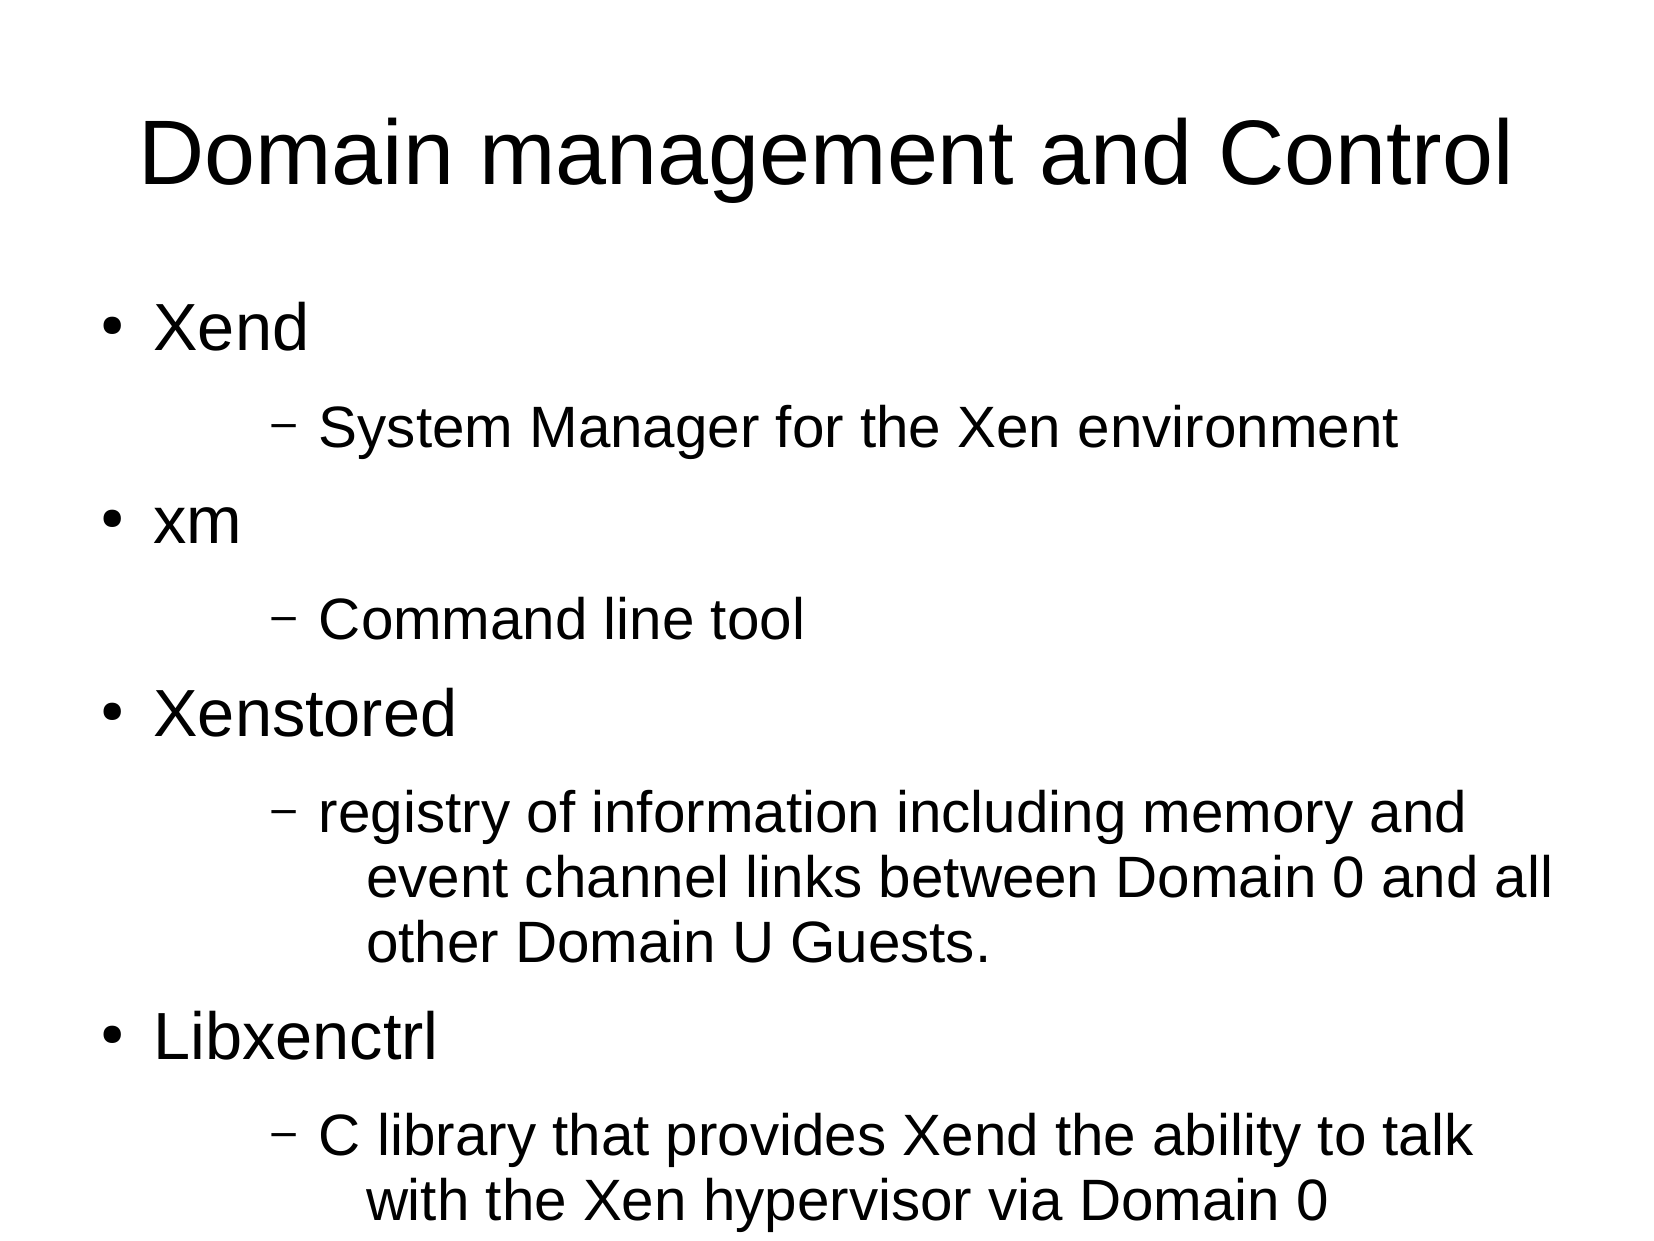

# Domain management and Control
Xend
System Manager for the Xen environment
xm
Command line tool
Xenstored
registry of information including memory and event channel links between Domain 0 and all other Domain U Guests.
Libxenctrl
C library that provides Xend the ability to talk with the Xen hypervisor via Domain 0